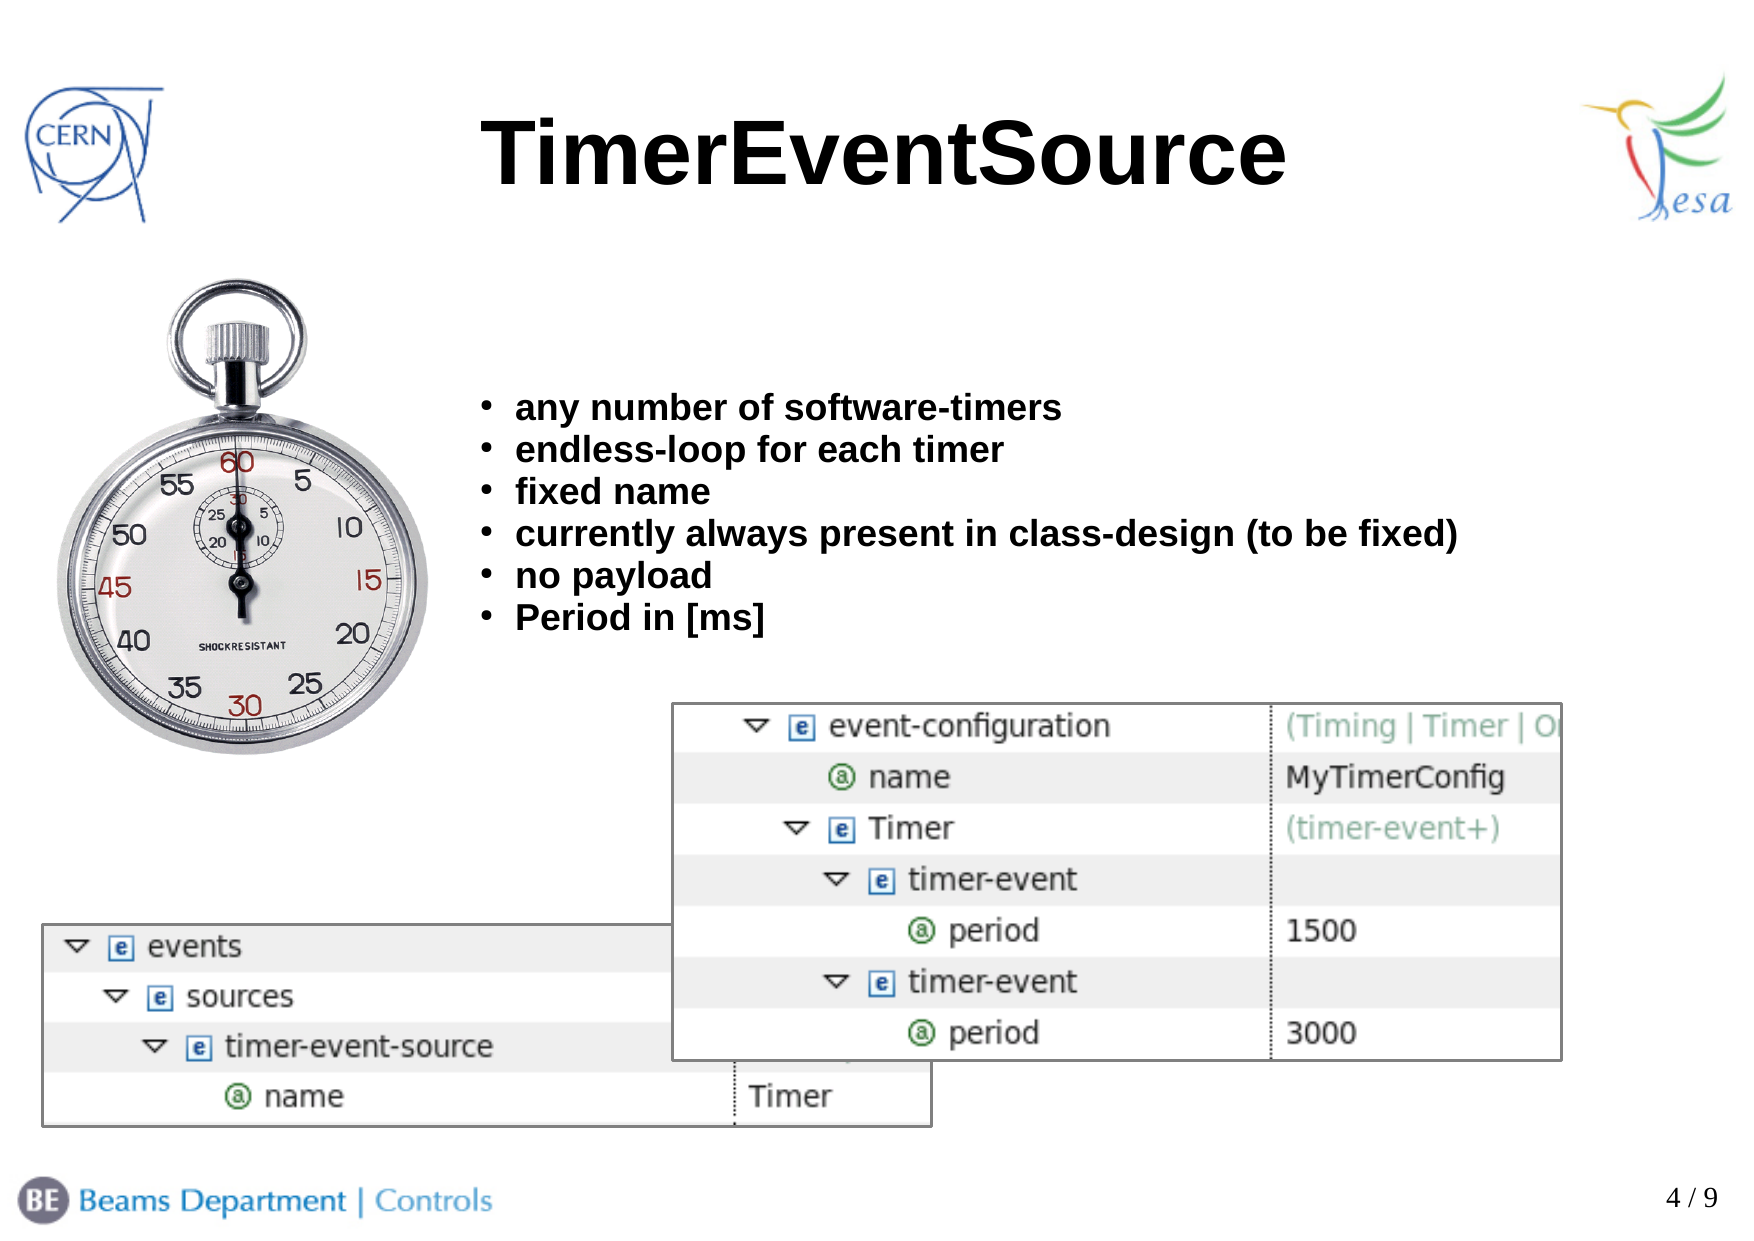

# TimerEventSource
any number of software-timers
endless-loop for each timer
fixed name
currently always present in class-design (to be fixed)
no payload
Period in [ms]
4